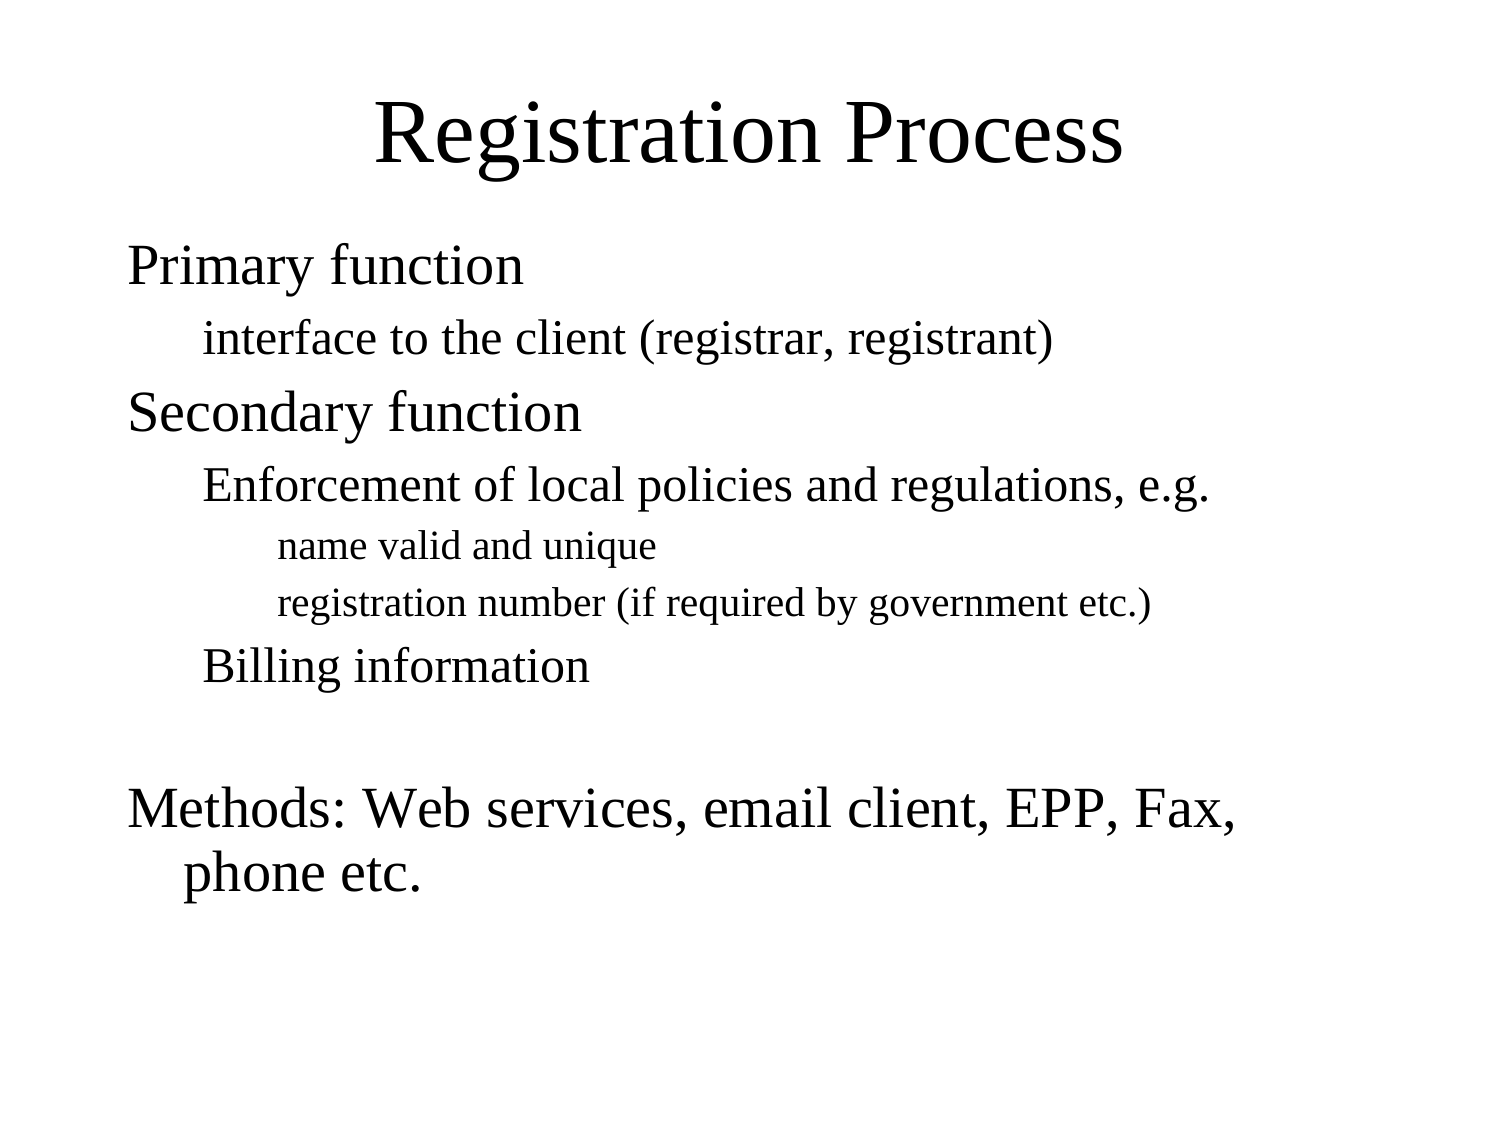

# Registration Process
Primary function
interface to the client (registrar, registrant)
Secondary function
Enforcement of local policies and regulations, e.g.
name valid and unique
registration number (if required by government etc.)
Billing information
Methods: Web services, email client, EPP, Fax, phone etc.